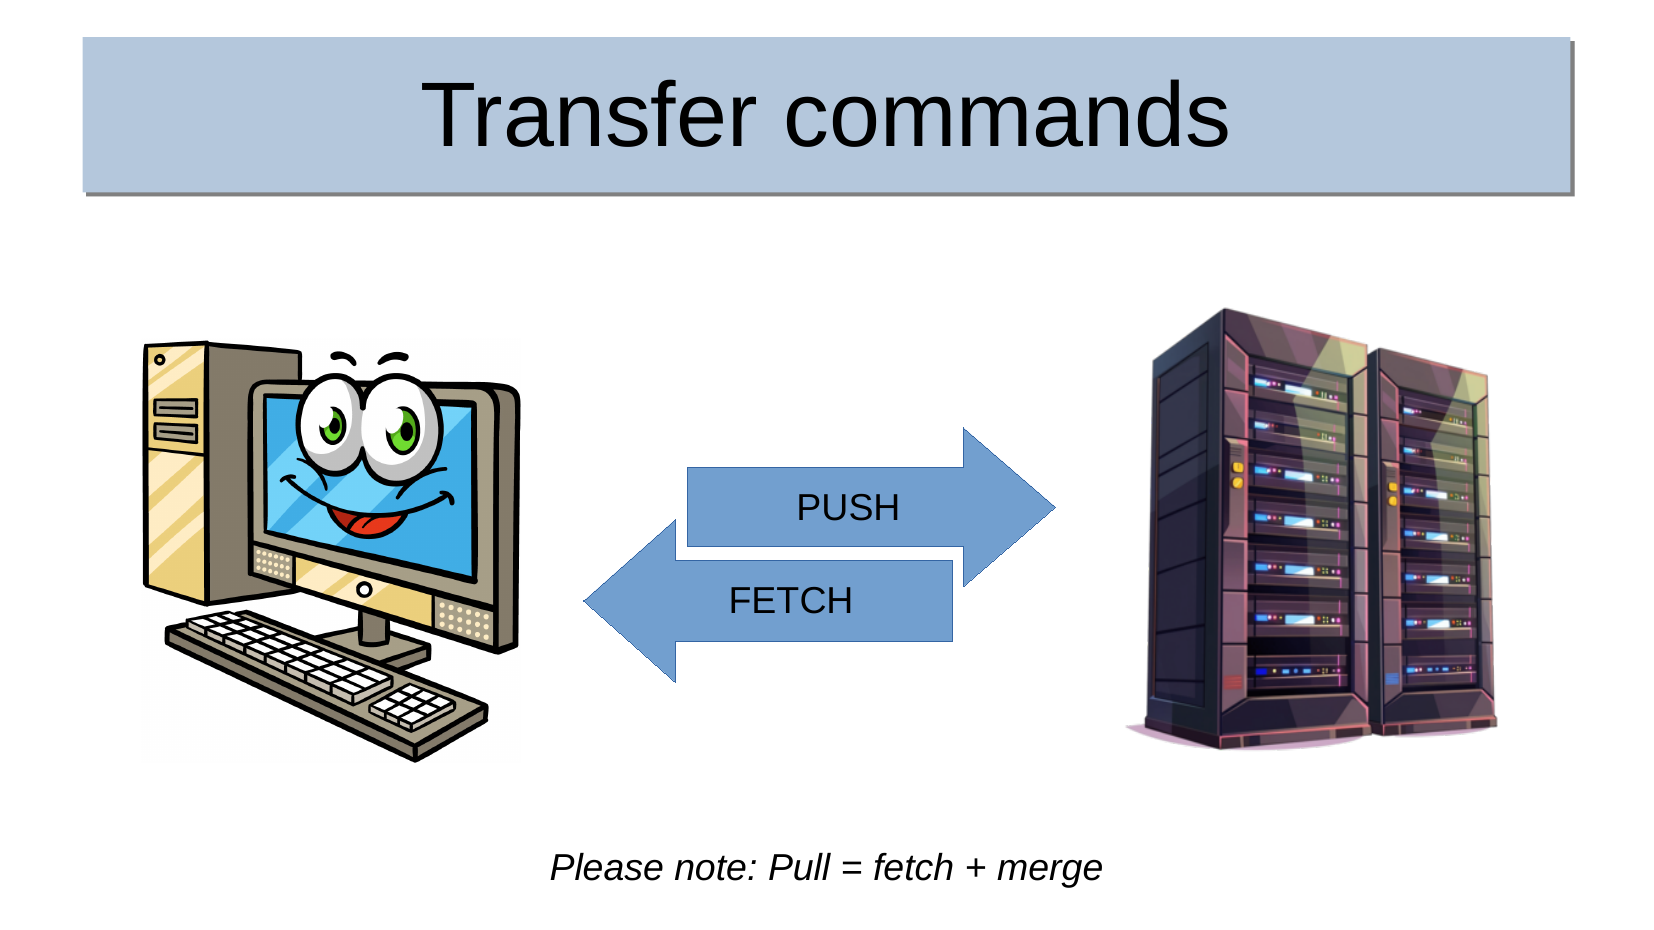

# Transfer commands
PUSH
FETCH
Please note: Pull = fetch + merge